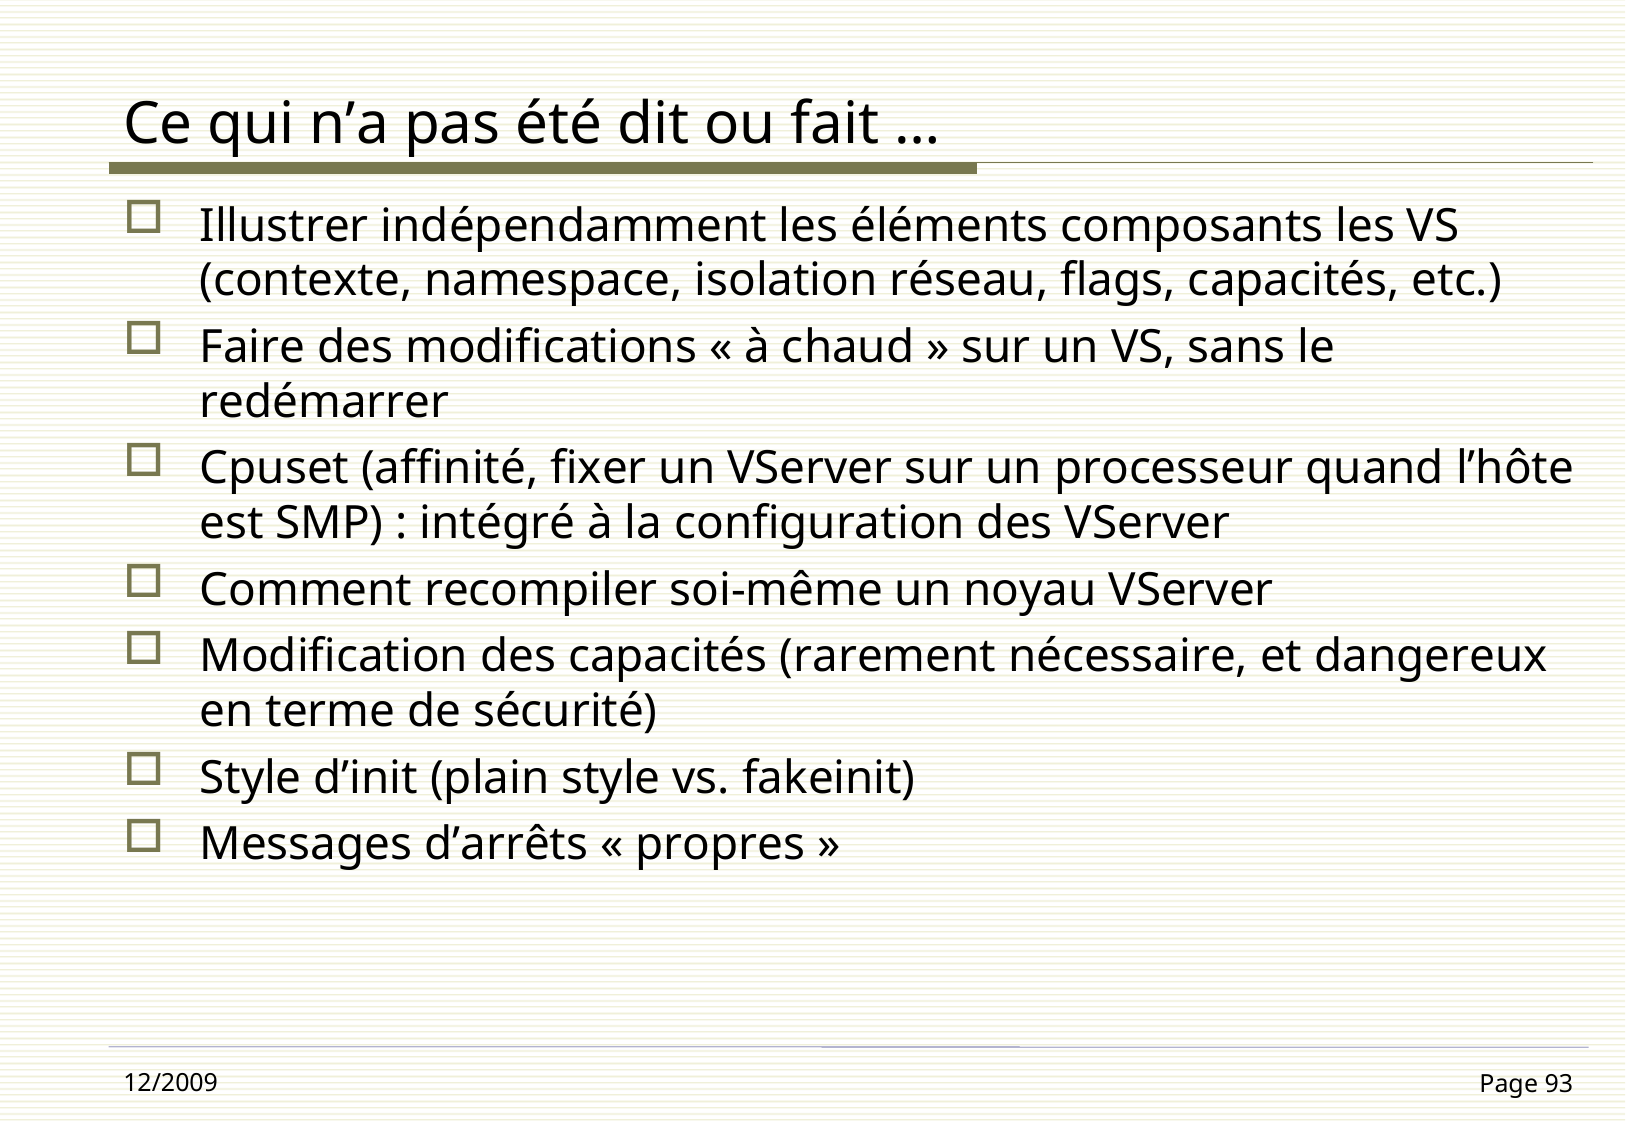

# Ce qui n’a pas été dit ou fait …
Illustrer indépendamment les éléments composants les VS (contexte, namespace, isolation réseau, flags, capacités, etc.)‏
Faire des modifications « à chaud » sur un VS, sans le redémarrer
Cpuset (affinité, fixer un VServer sur un processeur quand l’hôte est SMP) : intégré à la configuration des VServer
Comment recompiler soi-même un noyau VServer
Modification des capacités (rarement nécessaire, et dangereux en terme de sécurité)‏
Style d’init (plain style vs. fakeinit)
Messages d’arrêts « propres »
93